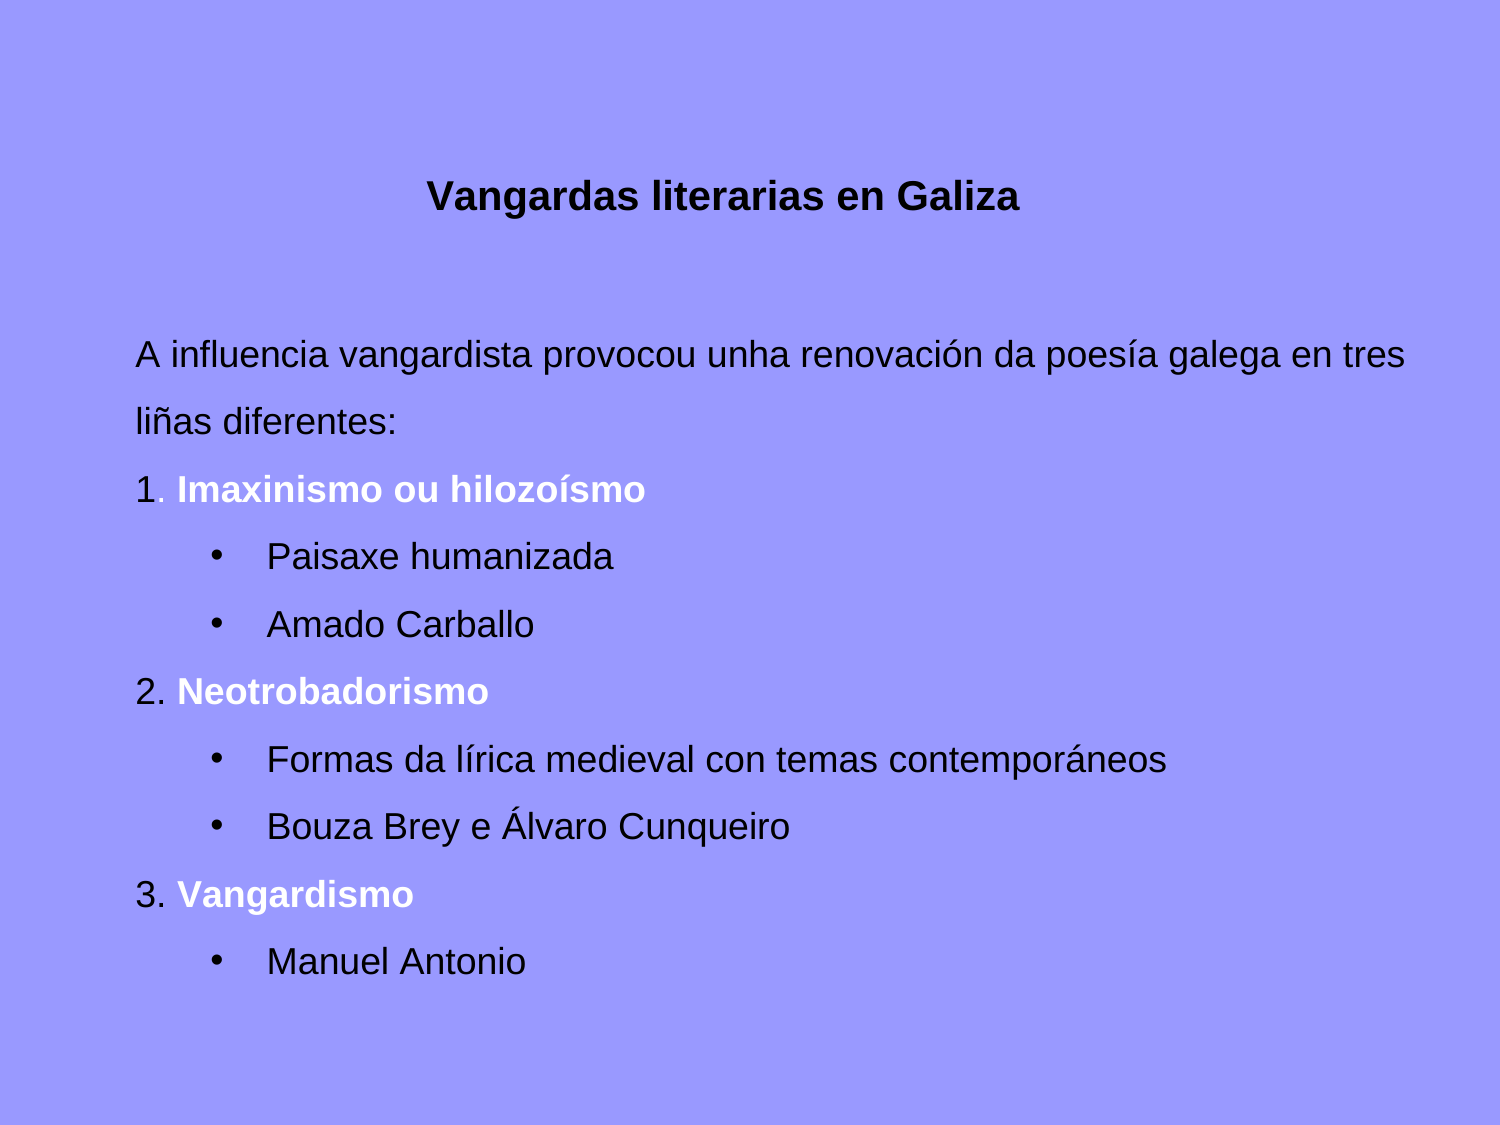

Vangardas literarias en Galiza
A influencia vangardista provocou unha renovación da poesía galega en tres
liñas diferentes:
1. Imaxinismo ou hilozoísmo
Paisaxe humanizada
Amado Carballo
2. Neotrobadorismo
Formas da lírica medieval con temas contemporáneos
Bouza Brey e Álvaro Cunqueiro
3. Vangardismo
Manuel Antonio